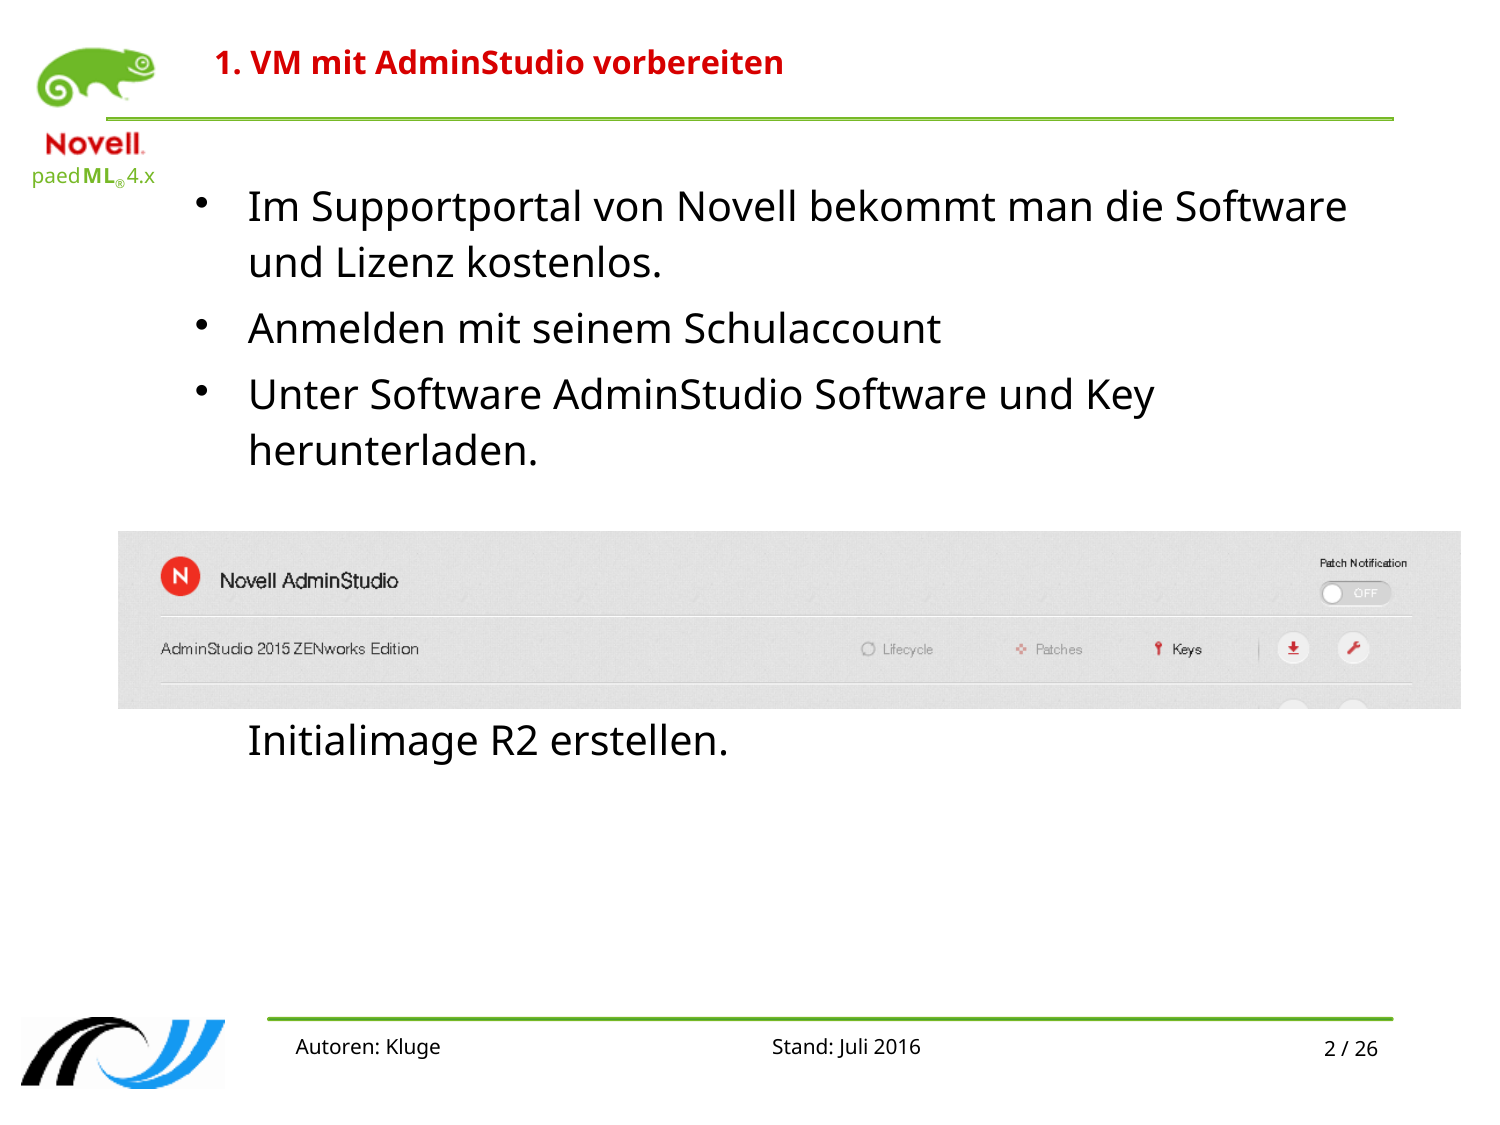

# 1. VM mit AdminStudio vorbereiten
Im Supportportal von Novell bekommt man die Software und Lizenz kostenlos.
Anmelden mit seinem Schulaccount
Unter Software AdminStudio Software und Key herunterladen.
Mit dem vSphere-Client eine neue Win7 Maschine mit Initialimage R2 erstellen.
Autoren: Kluge
Juli 2016
2